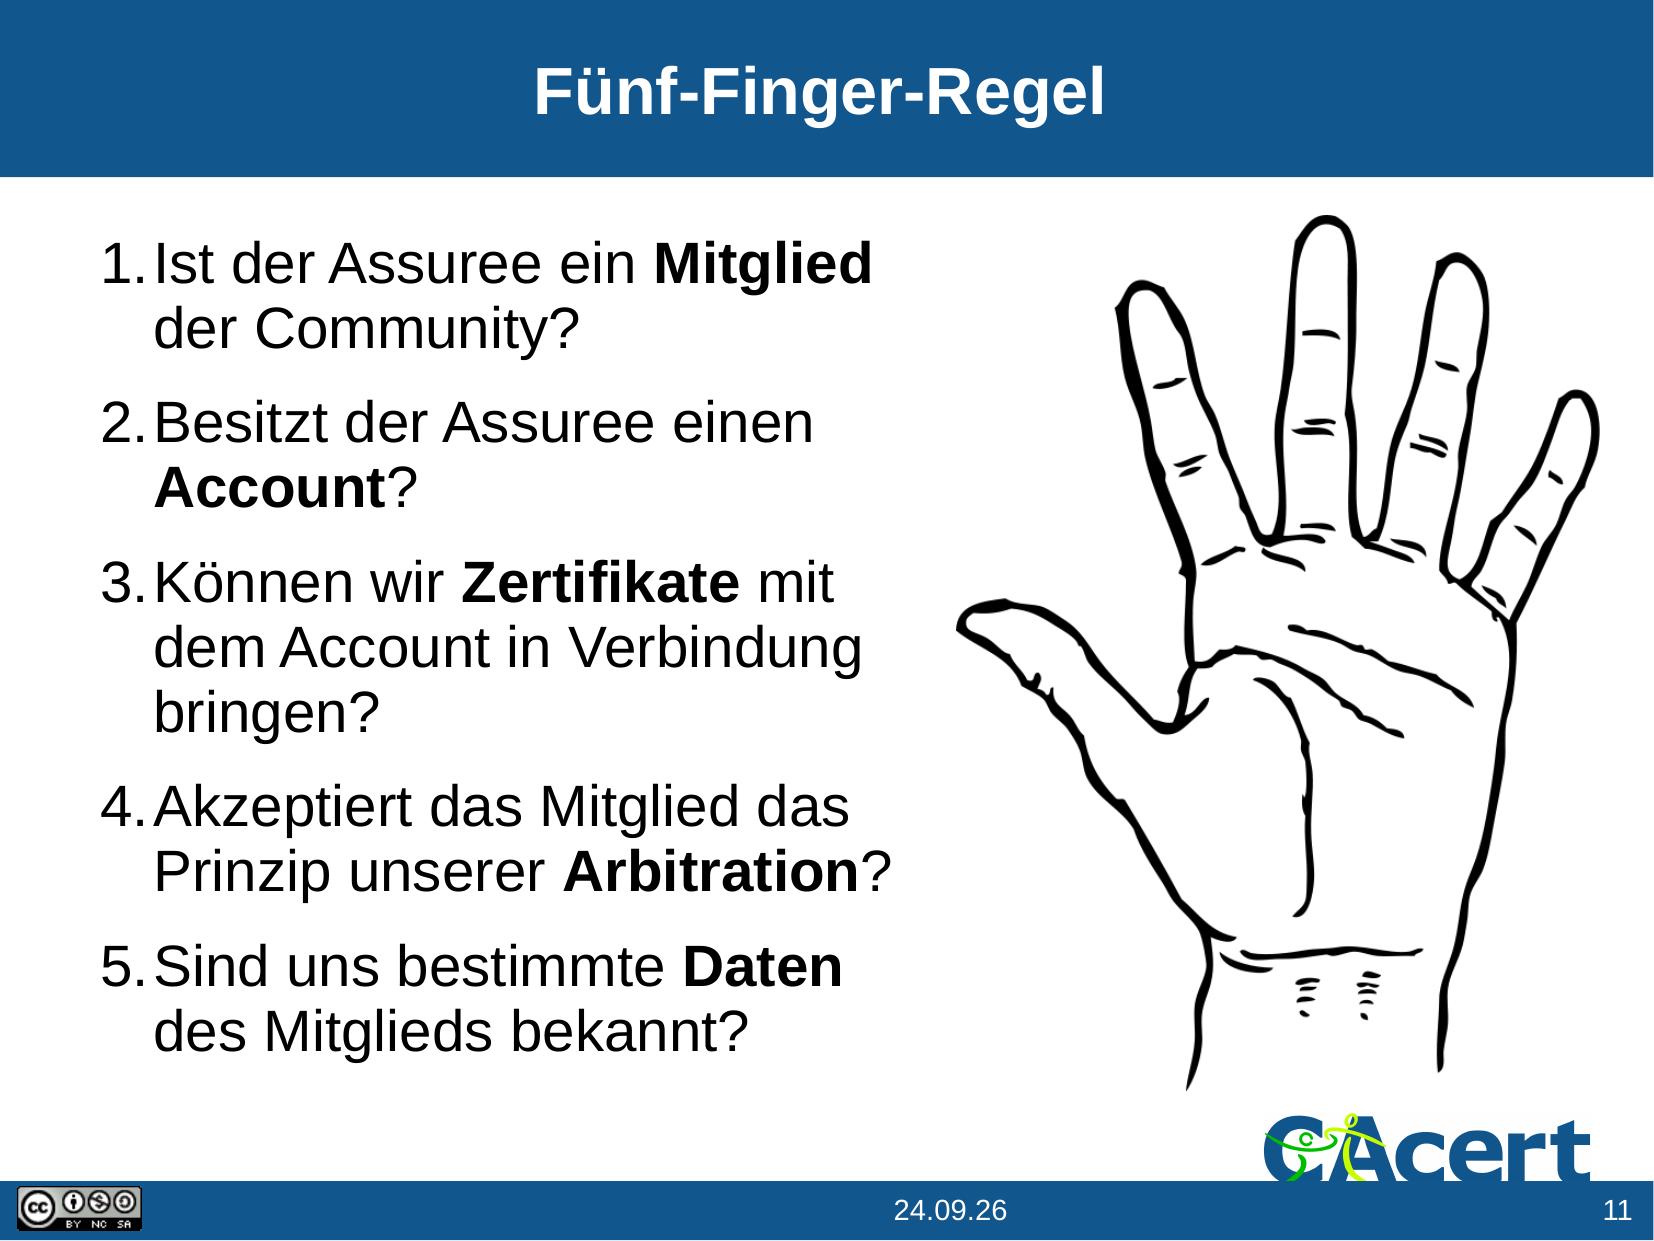

# Fünf-Finger-Regel
Ist der Assuree ein Mitglied der Community?
Besitzt der Assuree einen Account?
Können wir Zertifikate mit dem Account in Verbindung bringen?
Akzeptiert das Mitglied das Prinzip unserer Arbitration?
Sind uns bestimmte Daten des Mitglieds bekannt?